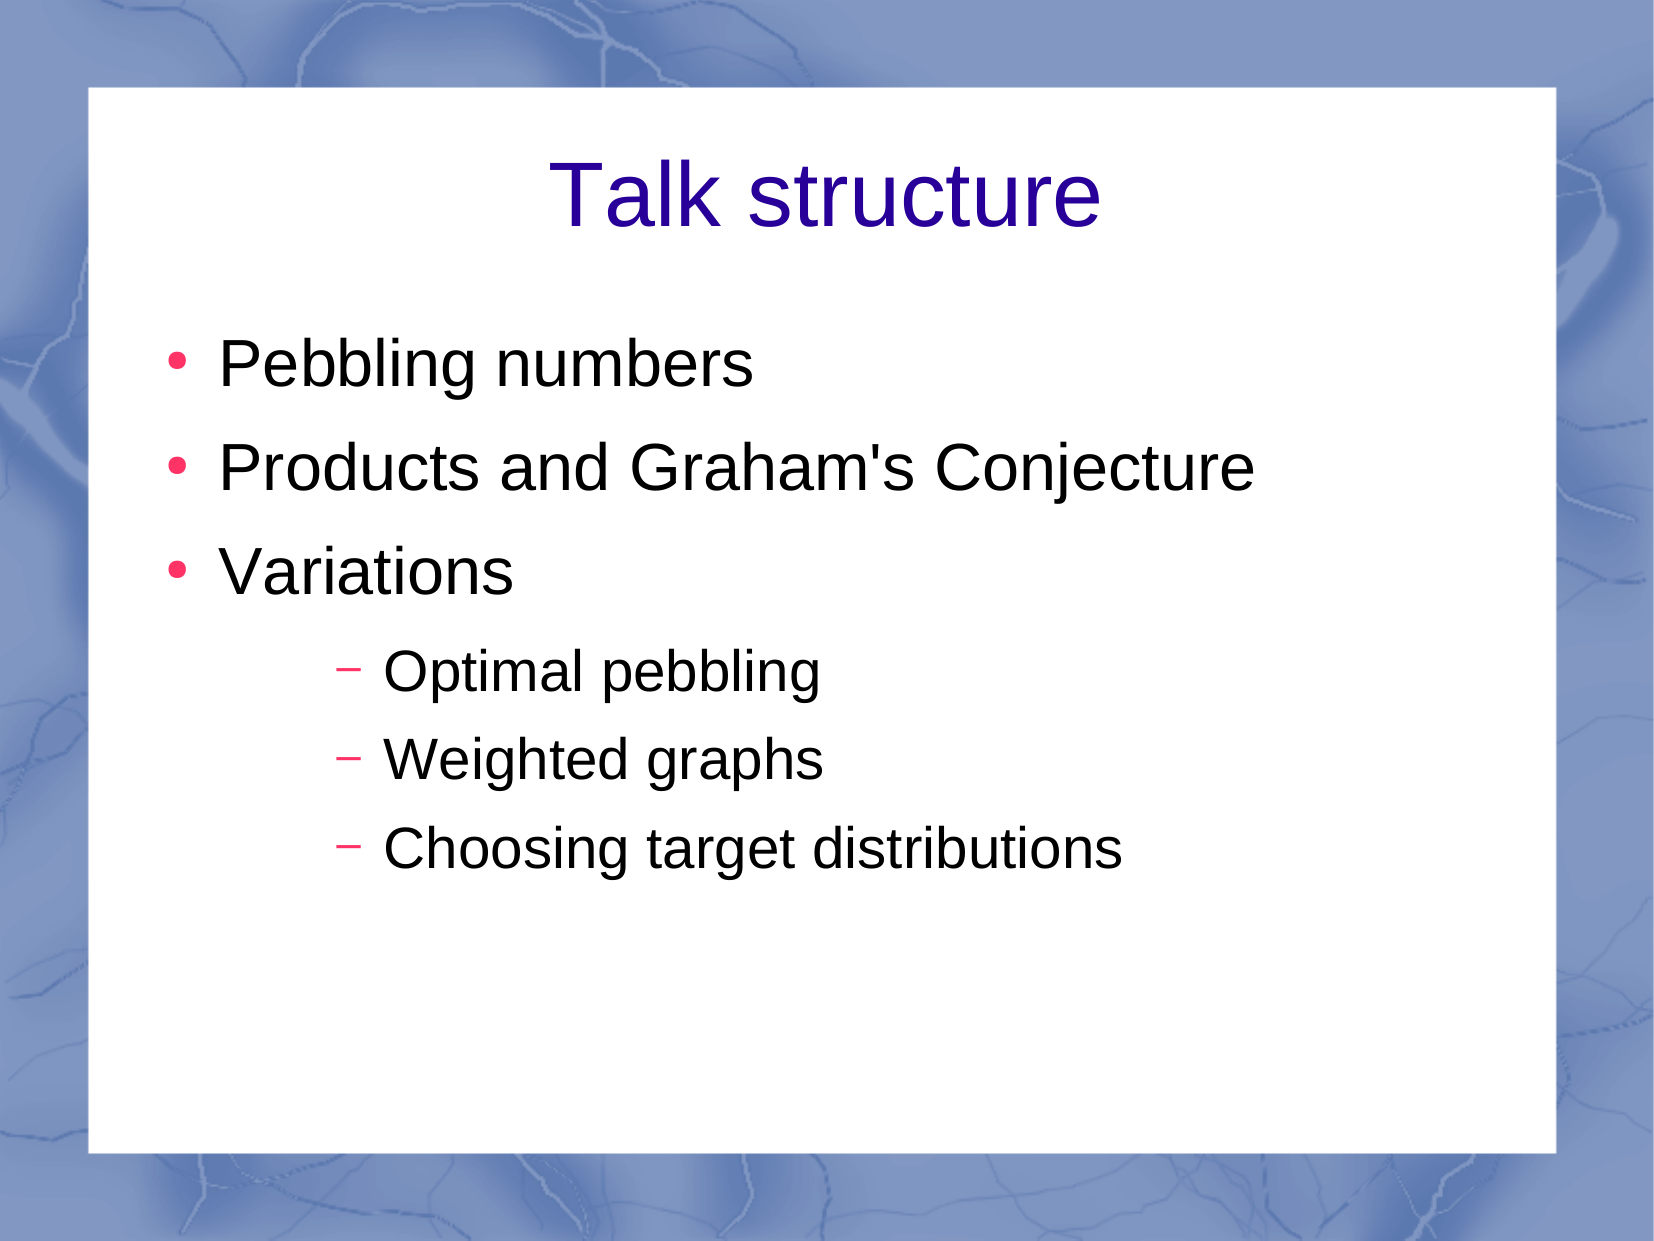

# Talk structure
Pebbling numbers
Products and Graham's Conjecture
Variations
Optimal pebbling
Weighted graphs
Choosing target distributions